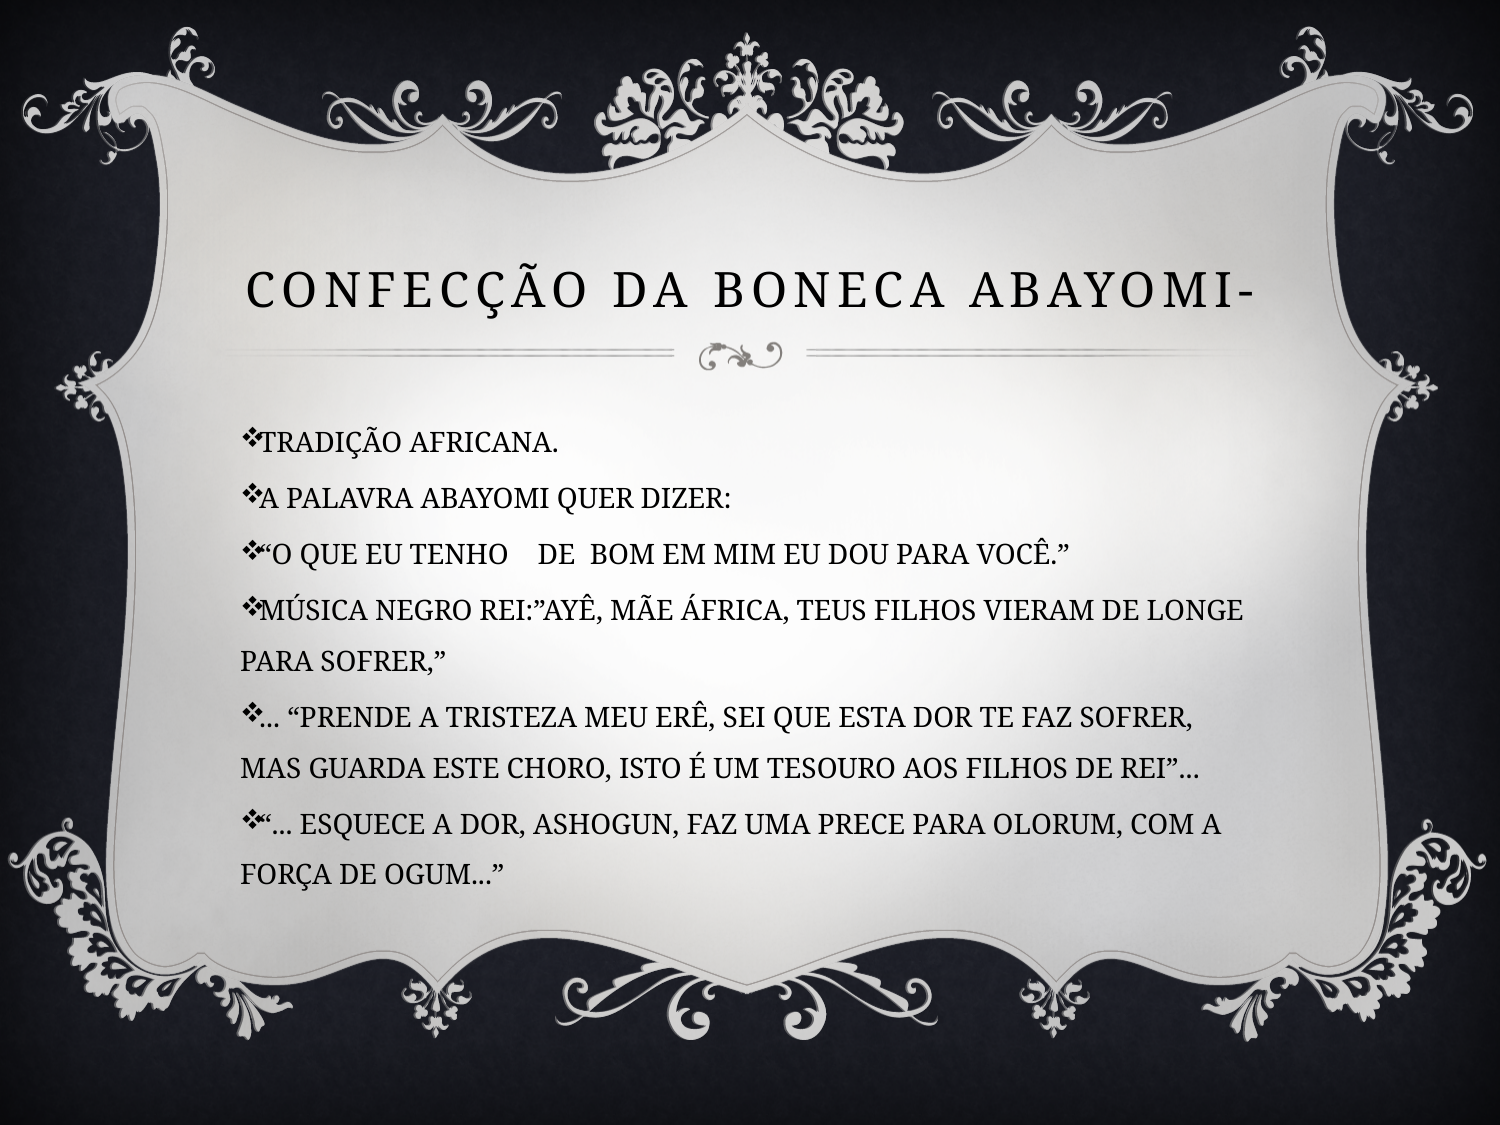

# CONFECÇÃO DA BONECA ABAYOMI-
TRADIÇÃO AFRICANA.
A PALAVRA ABAYOMI QUER DIZER:
“O QUE EU TENHO DE BOM EM MIM EU DOU PARA VOCÊ.”
MÚSICA NEGRO REI:”AYÊ, MÃE ÁFRICA, TEUS FILHOS VIERAM DE LONGE PARA SOFRER,”
... “PRENDE A TRISTEZA MEU ERÊ, SEI QUE ESTA DOR TE FAZ SOFRER, MAS GUARDA ESTE CHORO, ISTO É UM TESOURO AOS FILHOS DE REI”...
“... ESQUECE A DOR, ASHOGUN, FAZ UMA PRECE PARA OLORUM, COM A FORÇA DE OGUM...”